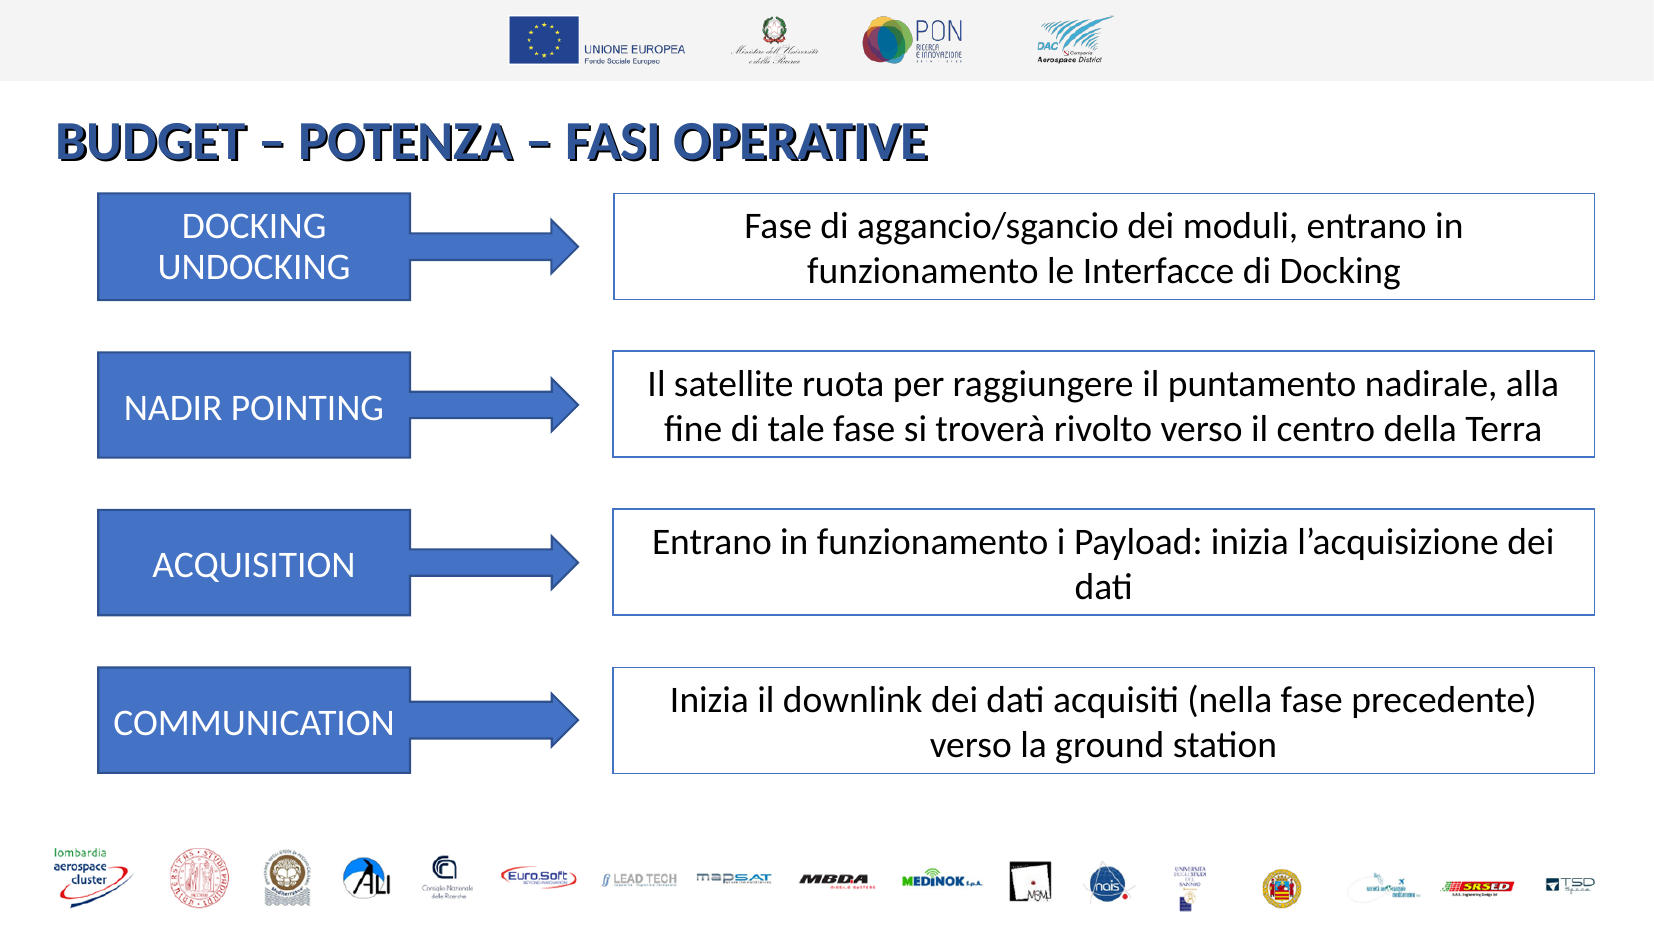

BUDGET – POTENZA – FASI OPERATIVE
DOCKING UNDOCKING
Fase di aggancio/sgancio dei moduli, entrano in funzionamento le Interfacce di Docking
Il satellite ruota per raggiungere il puntamento nadirale, alla fine di tale fase si troverà rivolto verso il centro della Terra
NADIR POINTING
Entrano in funzionamento i Payload: inizia l’acquisizione dei dati
ACQUISITION
COMMUNICATION
Inizia il downlink dei dati acquisiti (nella fase precedente) verso la ground station